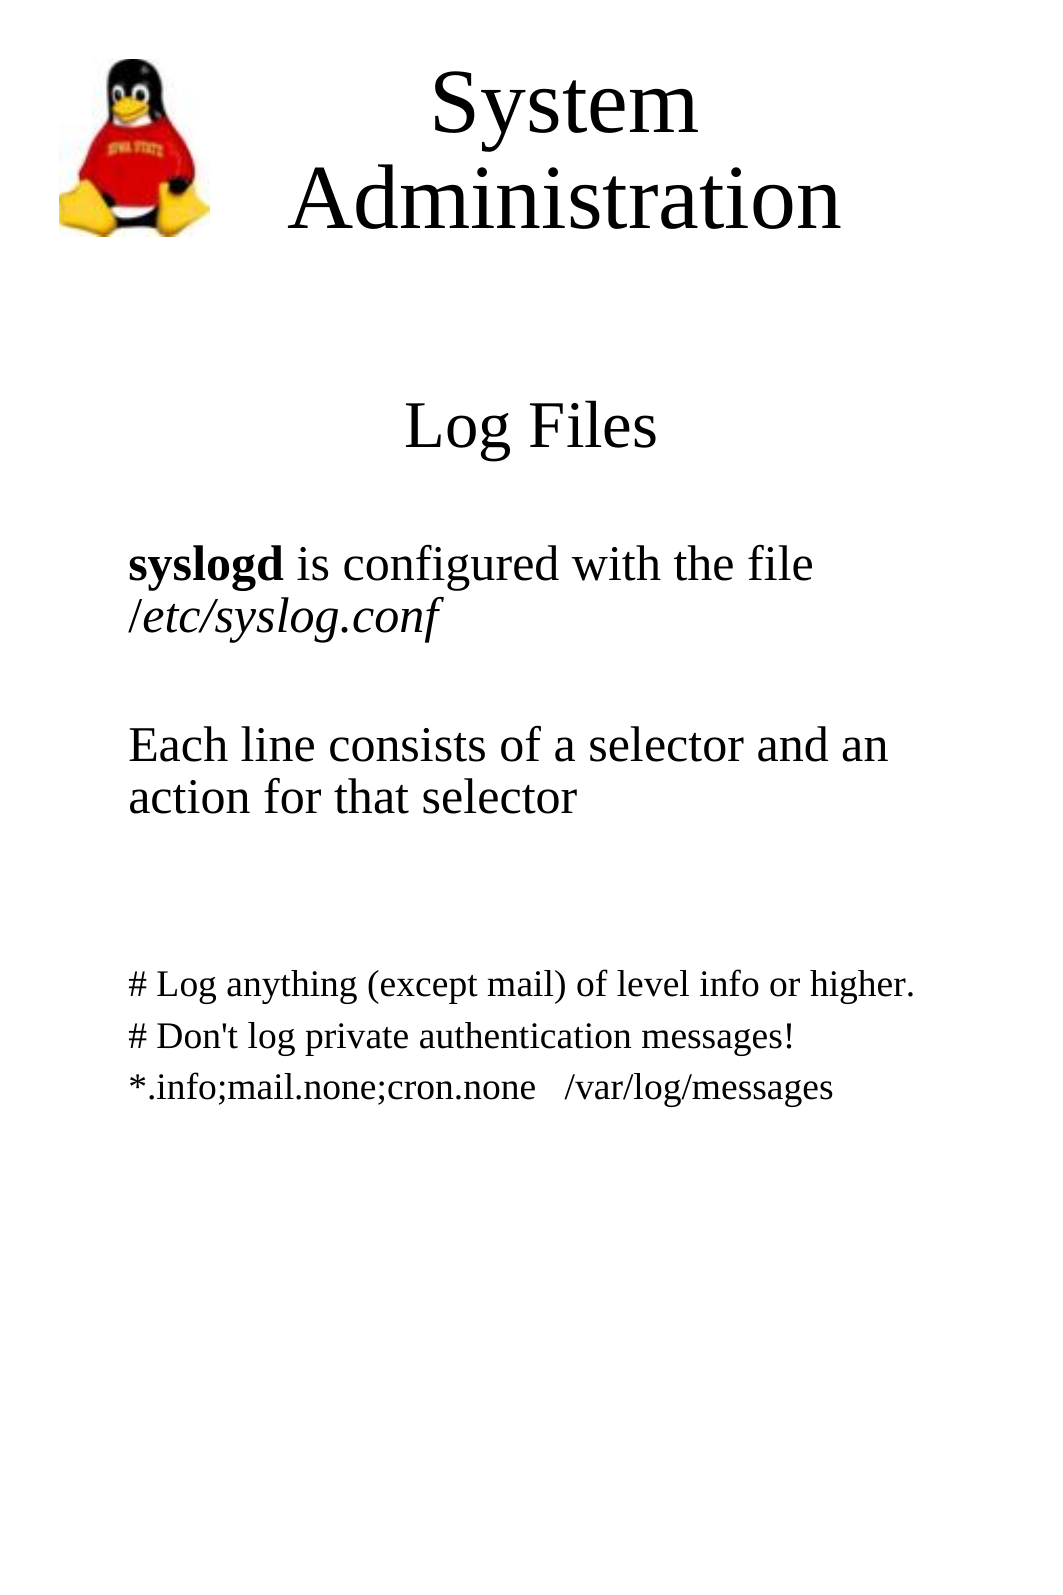

# System Administration
Log Files
syslogd is configured with the file
/etc/syslog.conf
Each line consists of a selector and an action for that selector
# Log anything (except mail) of level info or higher.
# Don't log private authentication messages!
*.info;mail.none;cron.none /var/log/messages